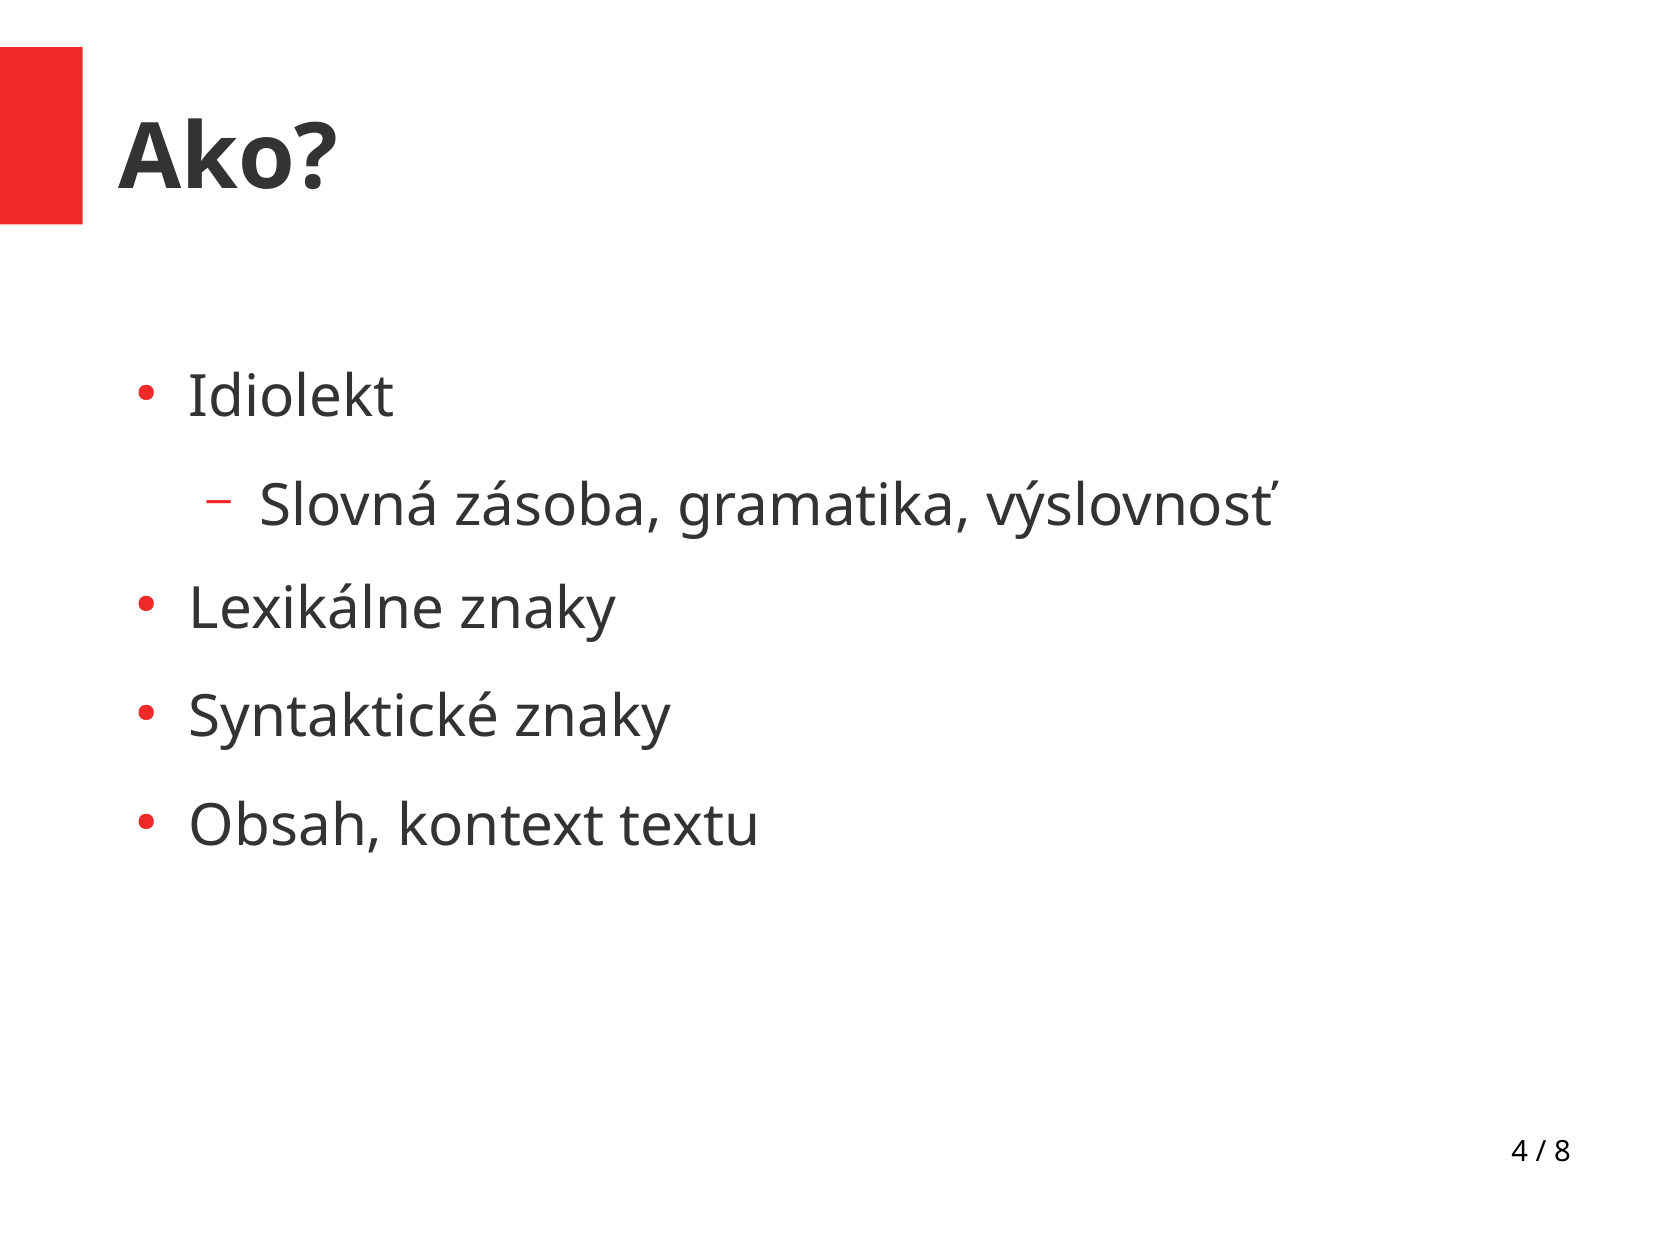

# Ako?
Idiolekt
Slovná zásoba, gramatika, výslovnosť
Lexikálne znaky
Syntaktické znaky
Obsah, kontext textu
4